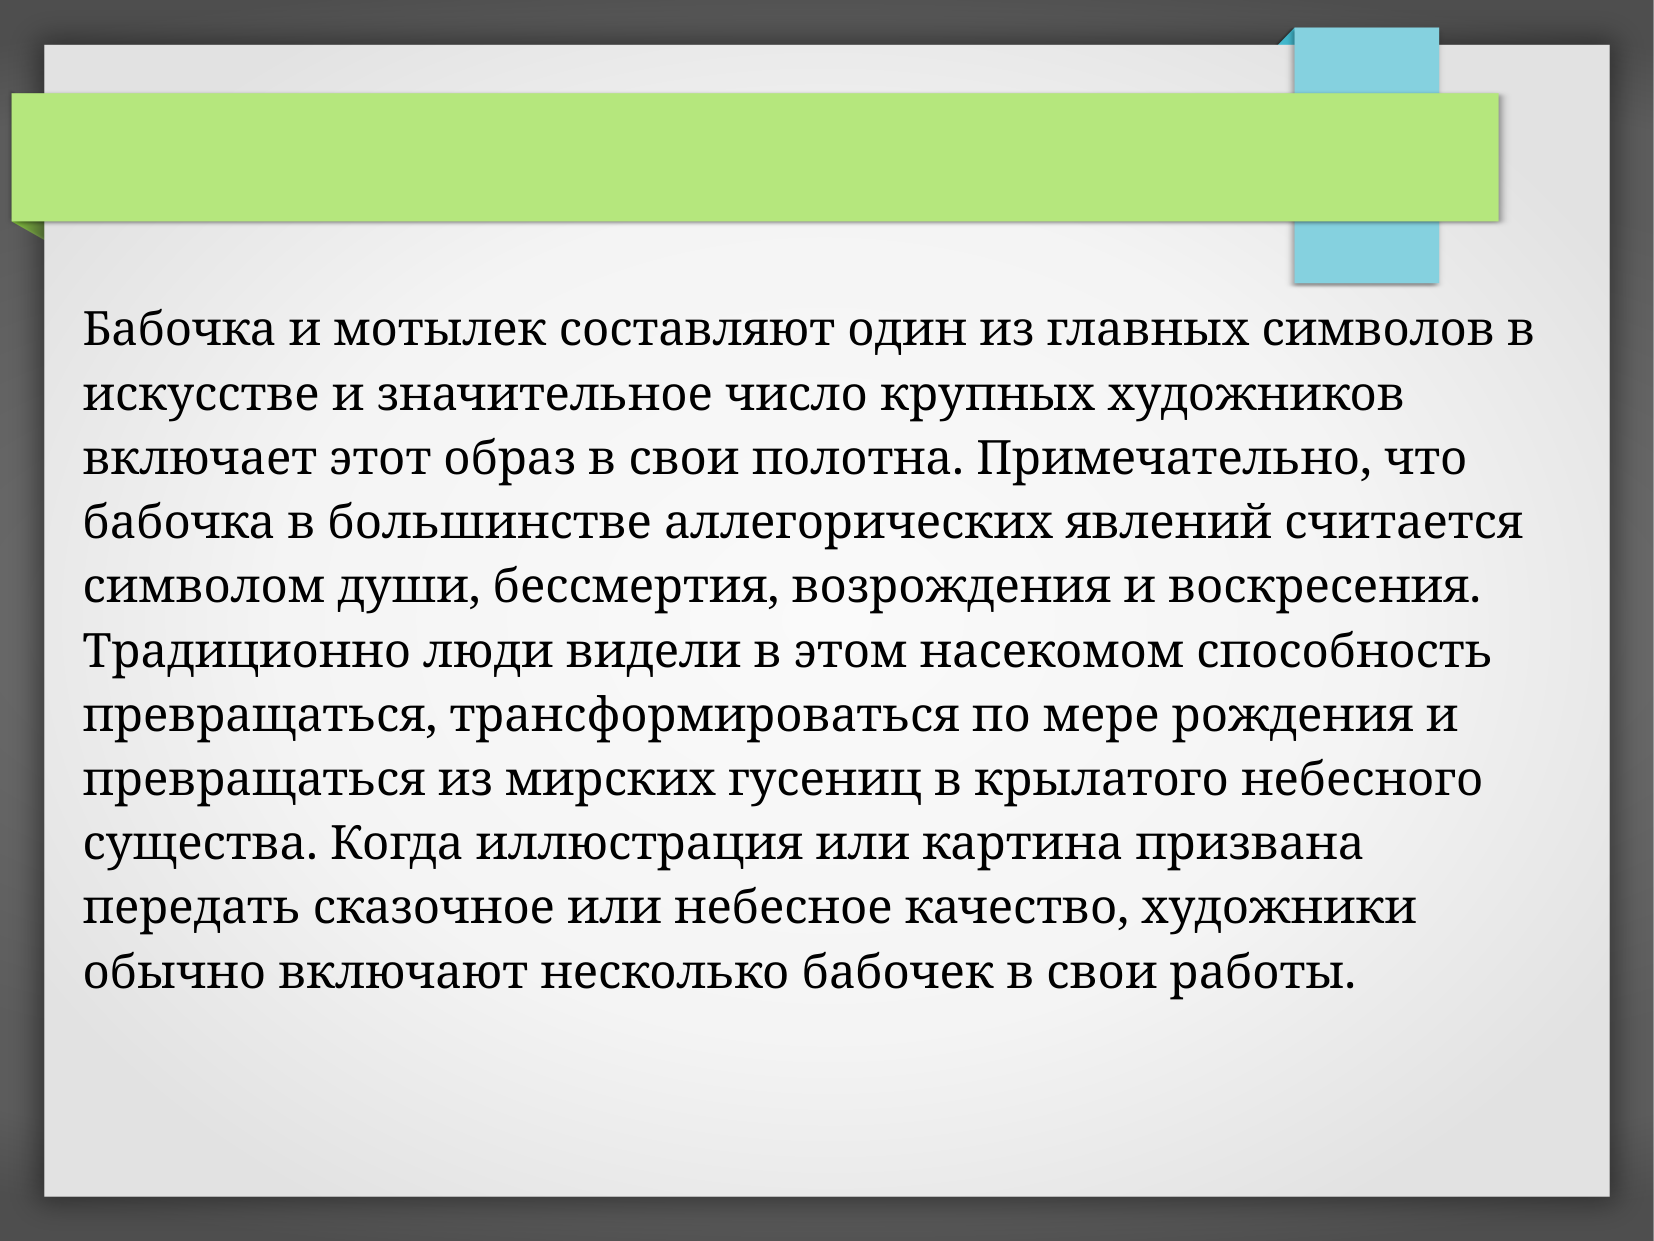

#
Бабочка и мотылек составляют один из главных символов в искусстве и значительное число крупных художников включает этот образ в свои полотна. Примечательно, что бабочка в большинстве аллегорических явлений считается символом души, бессмертия, возрождения и воскресения. Традиционно люди видели в этом насекомом способность превращаться, трансформироваться по мере рождения и превращаться из мирских гусениц в крылатого небесного существа. Когда иллюстрация или картина призвана передать сказочное или небесное качество, художники обычно включают несколько бабочек в свои работы.